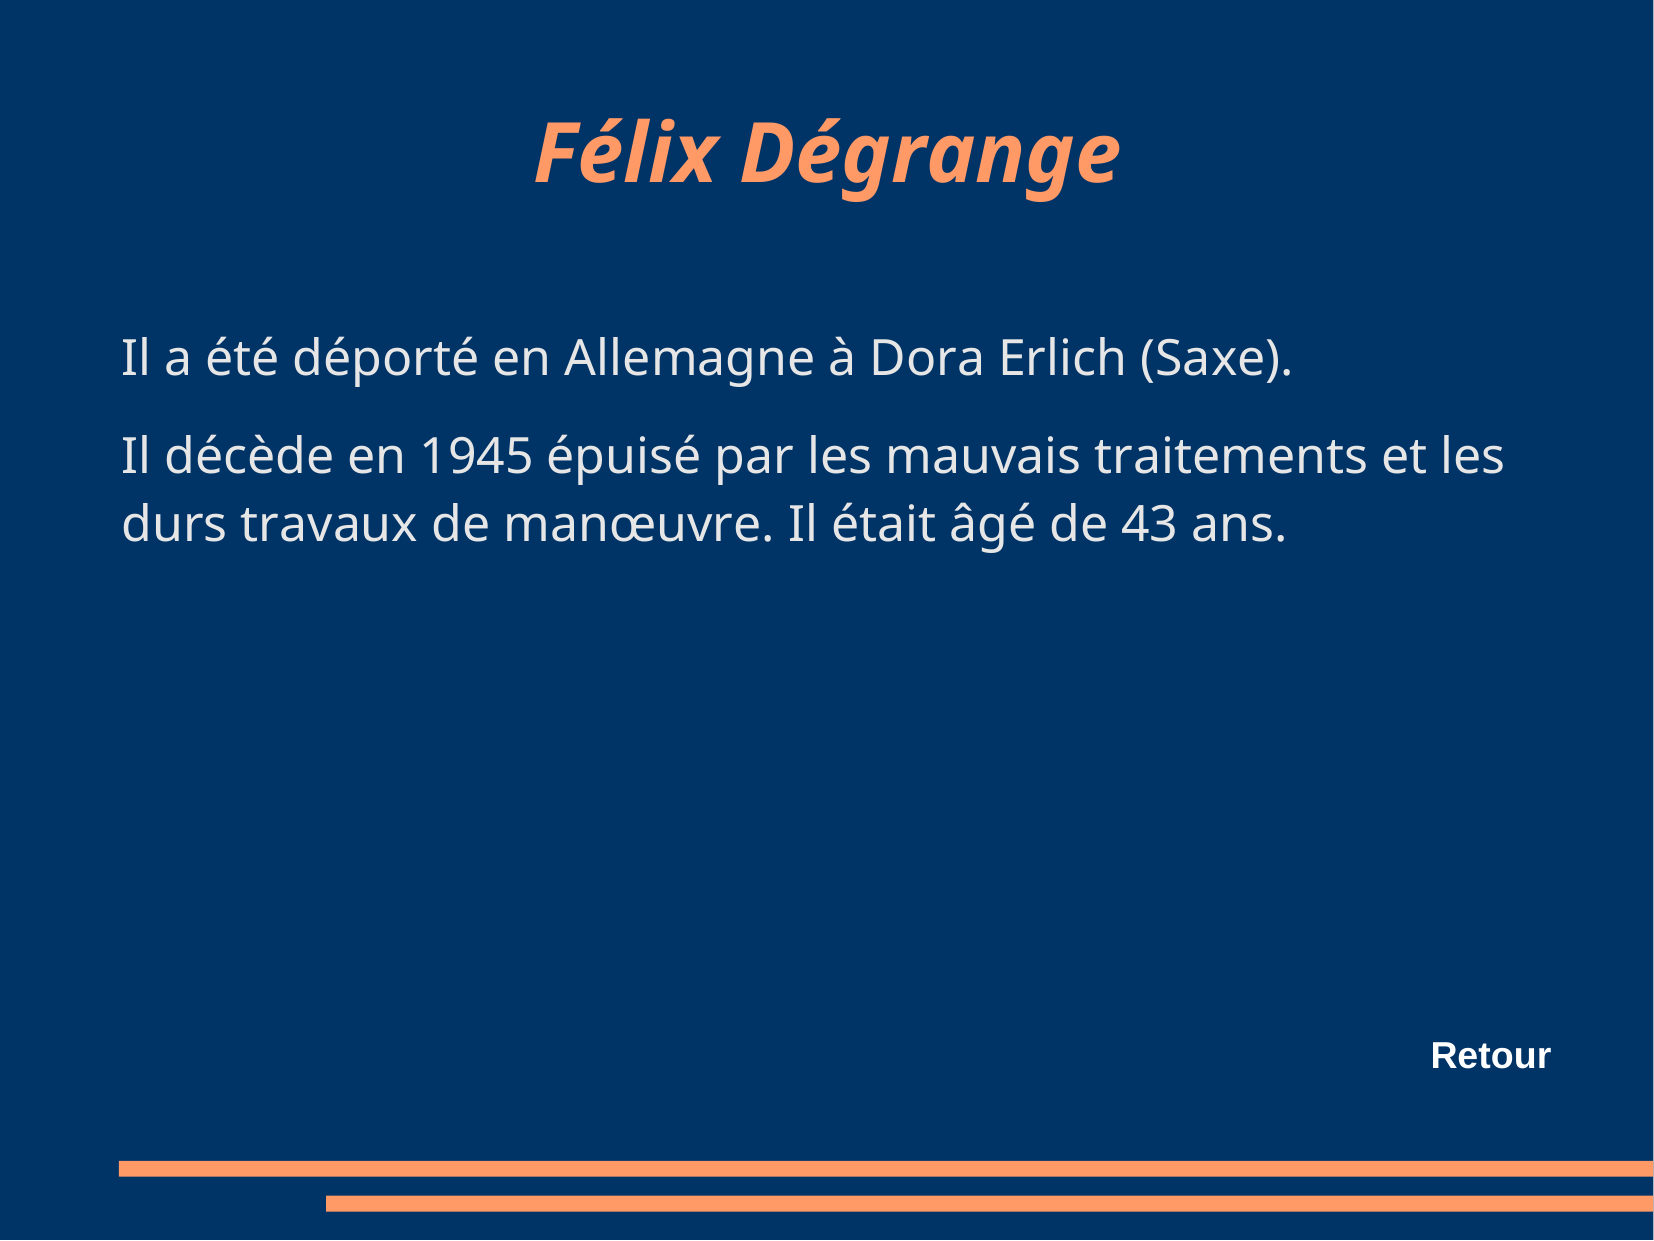

# Félix Dégrange
Il a été déporté en Allemagne à Dora Erlich (Saxe).
Il décède en 1945 épuisé par les mauvais traitements et les durs travaux de manœuvre. Il était âgé de 43 ans.
Retour